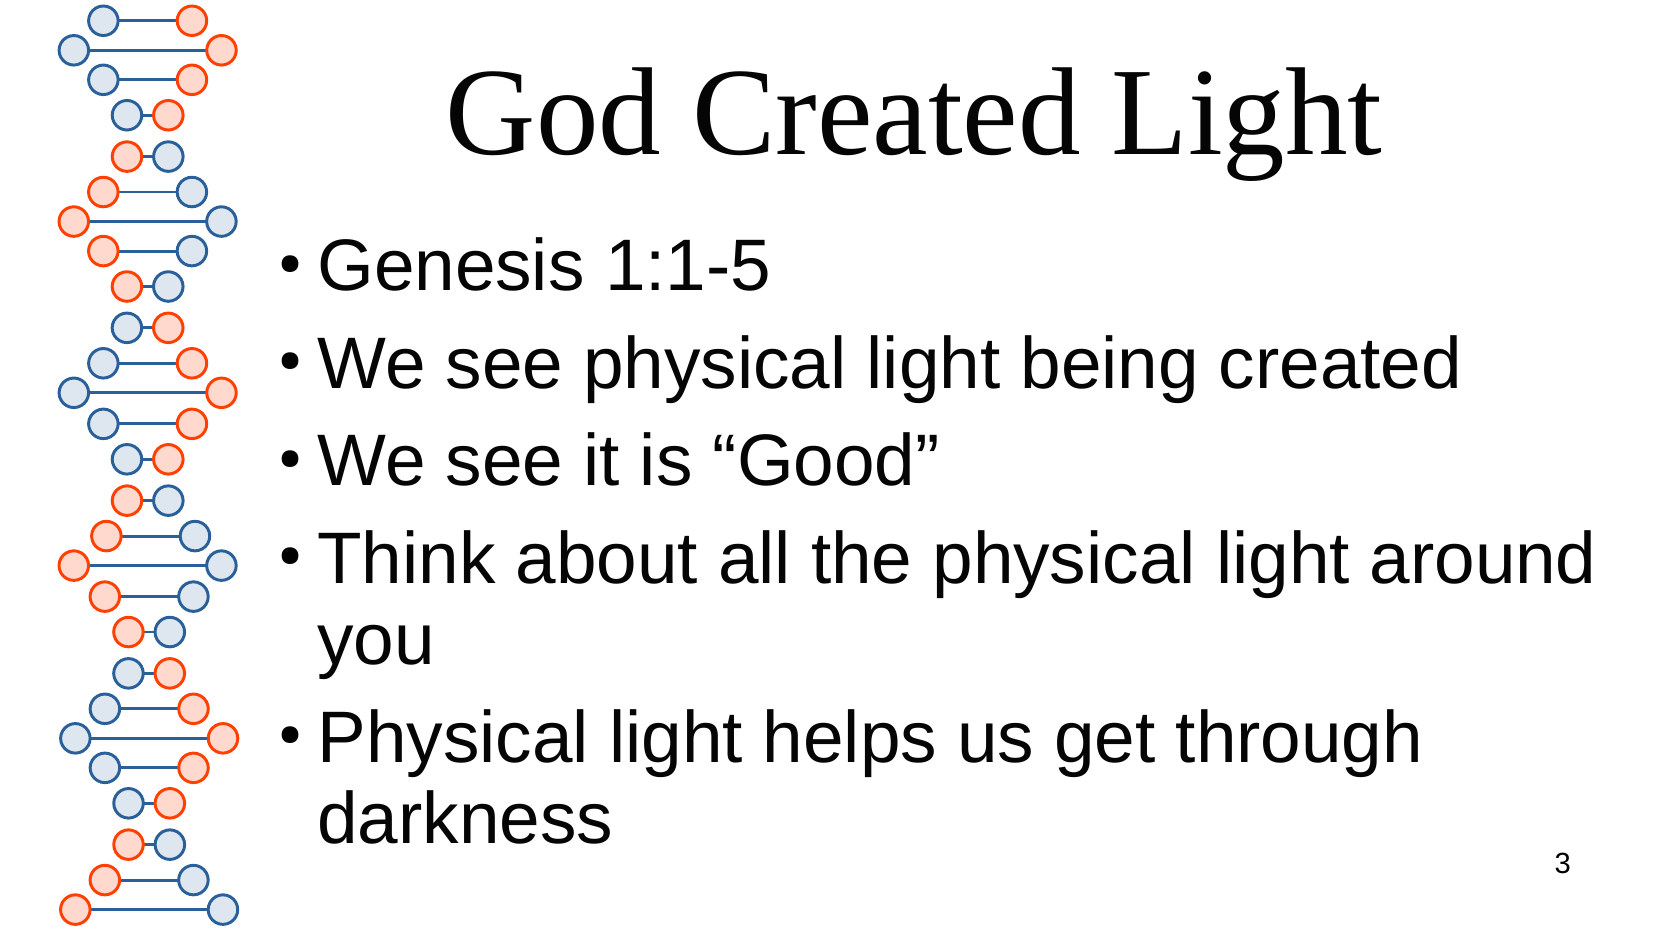

# God Created Light
Genesis 1:1-5
We see physical light being created
We see it is “Good”
Think about all the physical light around you
Physical light helps us get through darkness
3